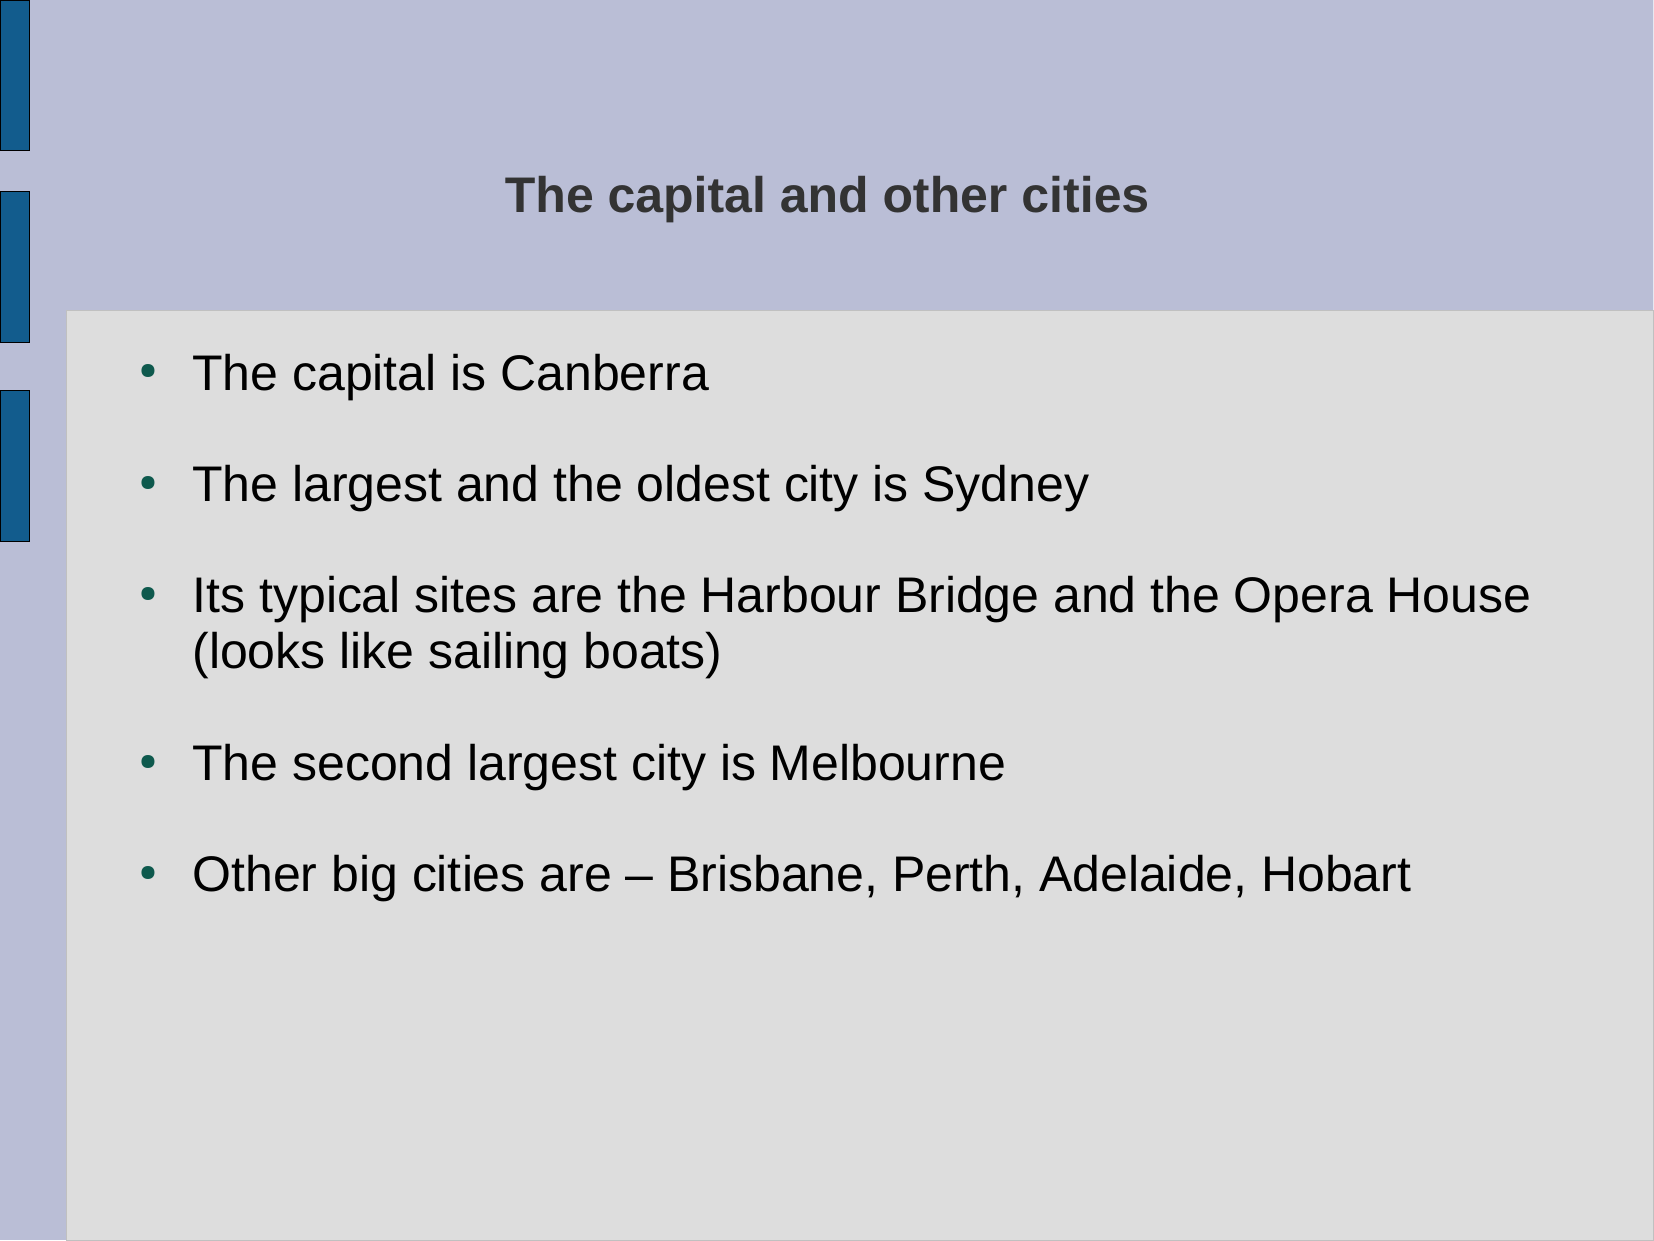

# The capital and other cities
The capital is Canberra
The largest and the oldest city is Sydney
Its typical sites are the Harbour Bridge and the Opera House (looks like sailing boats)
The second largest city is Melbourne
Other big cities are – Brisbane, Perth, Adelaide, Hobart